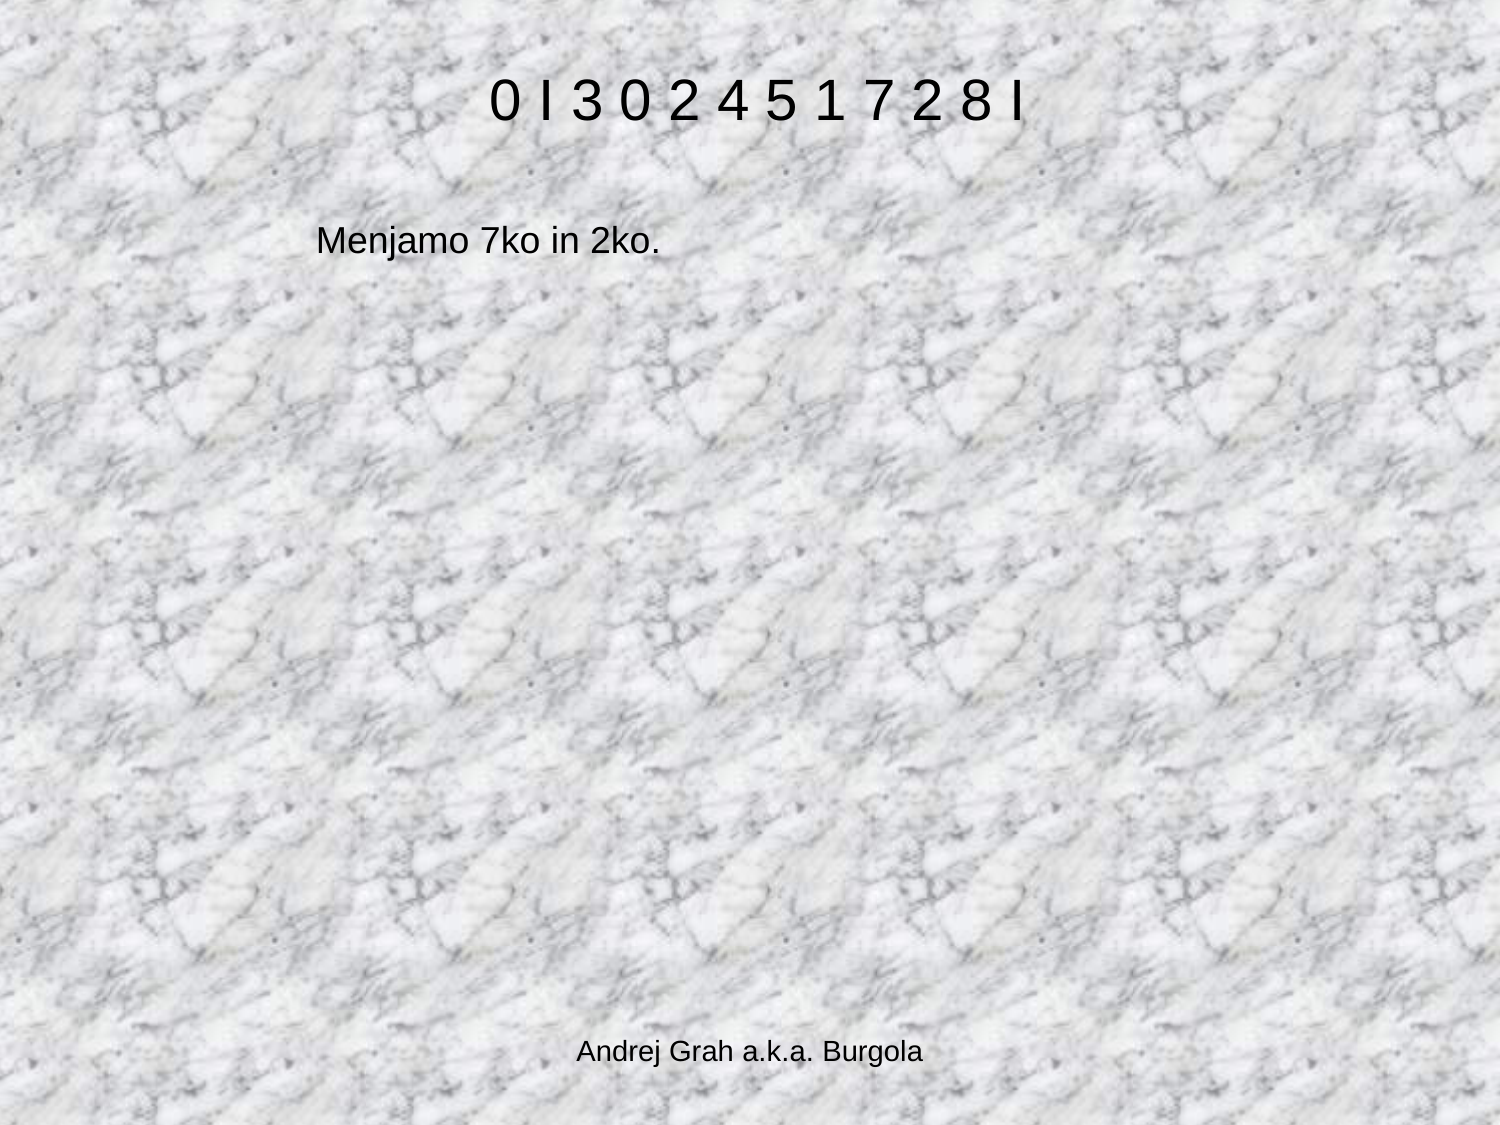

0 I 3 0 2 4 5 1 7 2 8 I
Menjamo 7ko in 2ko.
Andrej Grah a.k.a. Burgola